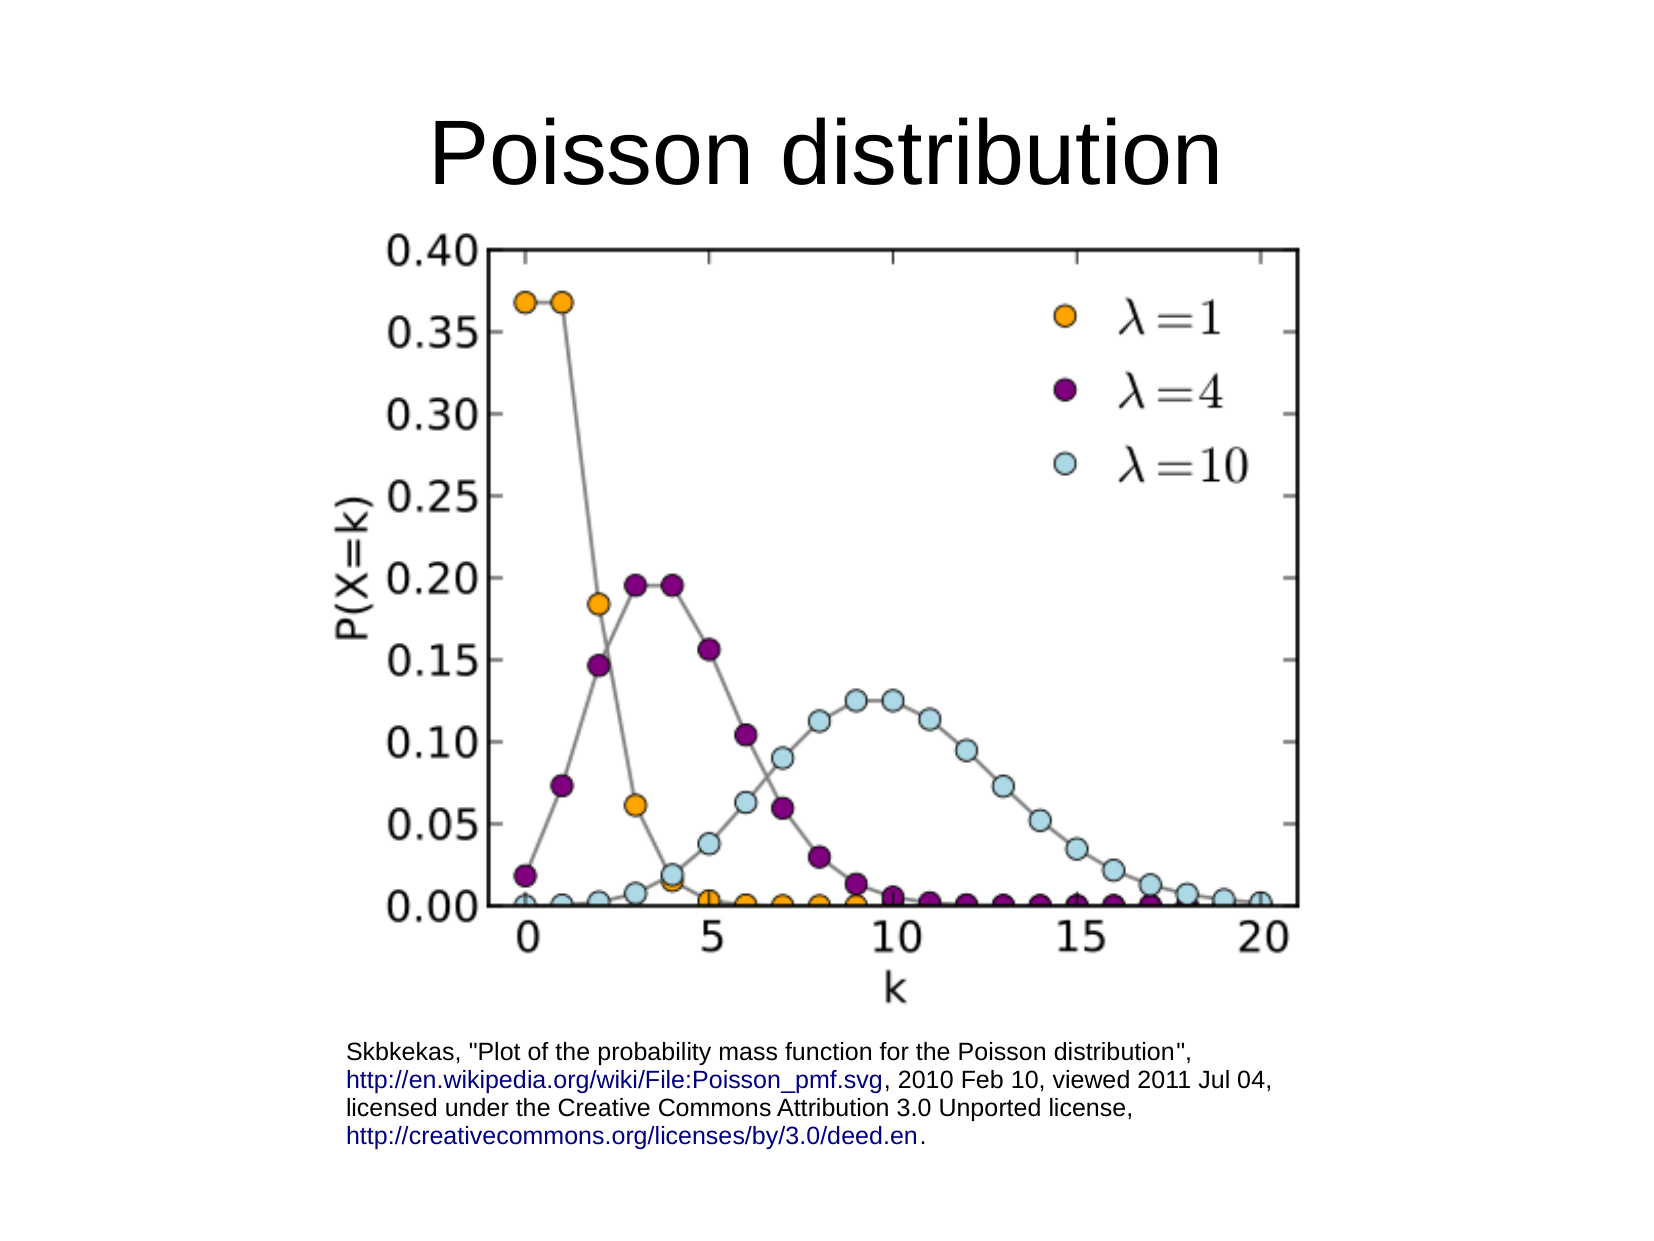

# Poisson distribution
Skbkekas, "Plot of the probability mass function for the Poisson distribution", http://en.wikipedia.org/wiki/File:Poisson_pmf.svg, 2010 Feb 10, viewed 2011 Jul 04,
licensed under the Creative Commons Attribution 3.0 Unported license,
http://creativecommons.org/licenses/by/3.0/deed.en.